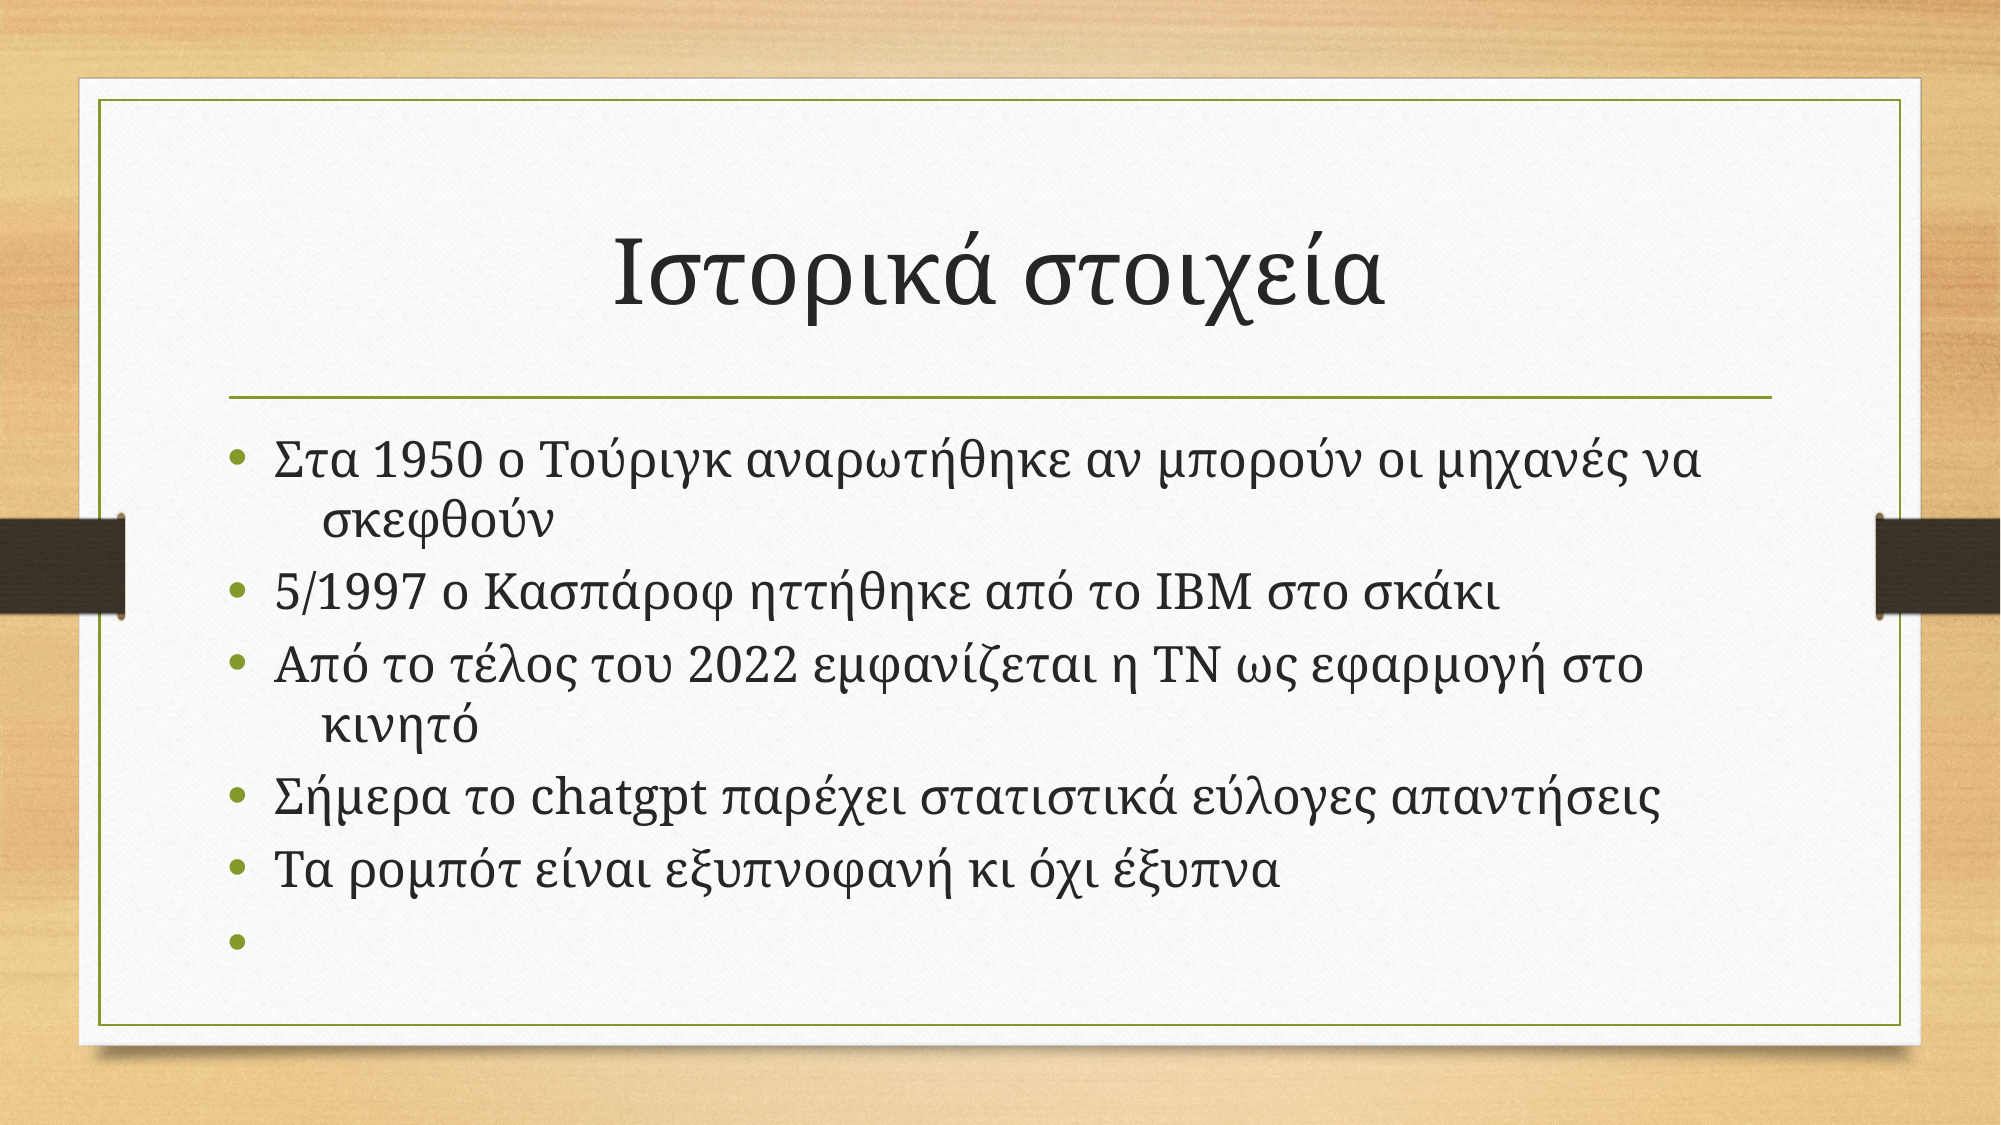

# Ιστορικά στοιχεία
Στα 1950 ο Τούριγκ αναρωτήθηκε αν μπορούν οι μηχανές να σκεφθούν
5/1997 ο Κασπάροφ ηττήθηκε από το ΙΒΜ στο σκάκι
Από το τέλος του 2022 εμφανίζεται η ΤΝ ως εφαρμογή στο κινητό
Σήμερα το chatgpt παρέχει στατιστικά εύλογες απαντήσεις
Τα ρομπότ είναι εξυπνοφανή κι όχι έξυπνα